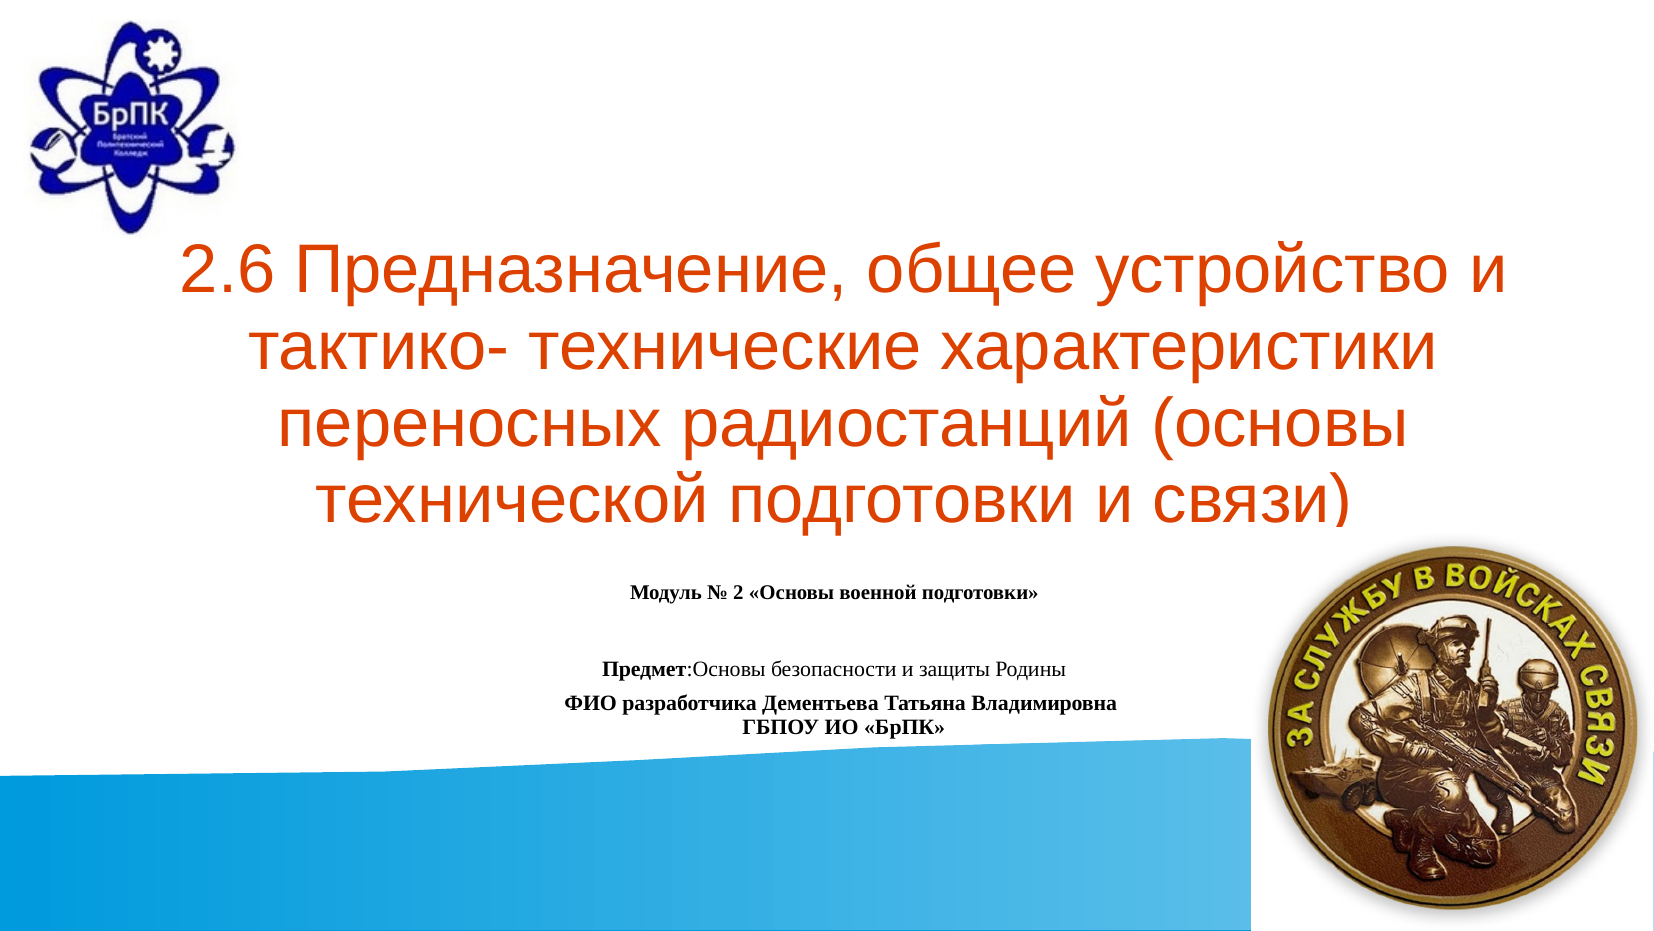

# 2.6 Предназначение, общее устройство и тактико- технические характеристики переносных радиостанций (основы технической подготовки и связи) Модуль № 2 «Основы военной подготовки» Предмет:Основы безопасности и защиты Родины ФИО разработчика Дементьева Татьяна Владимировна ГБПОУ ИО «БрПК»